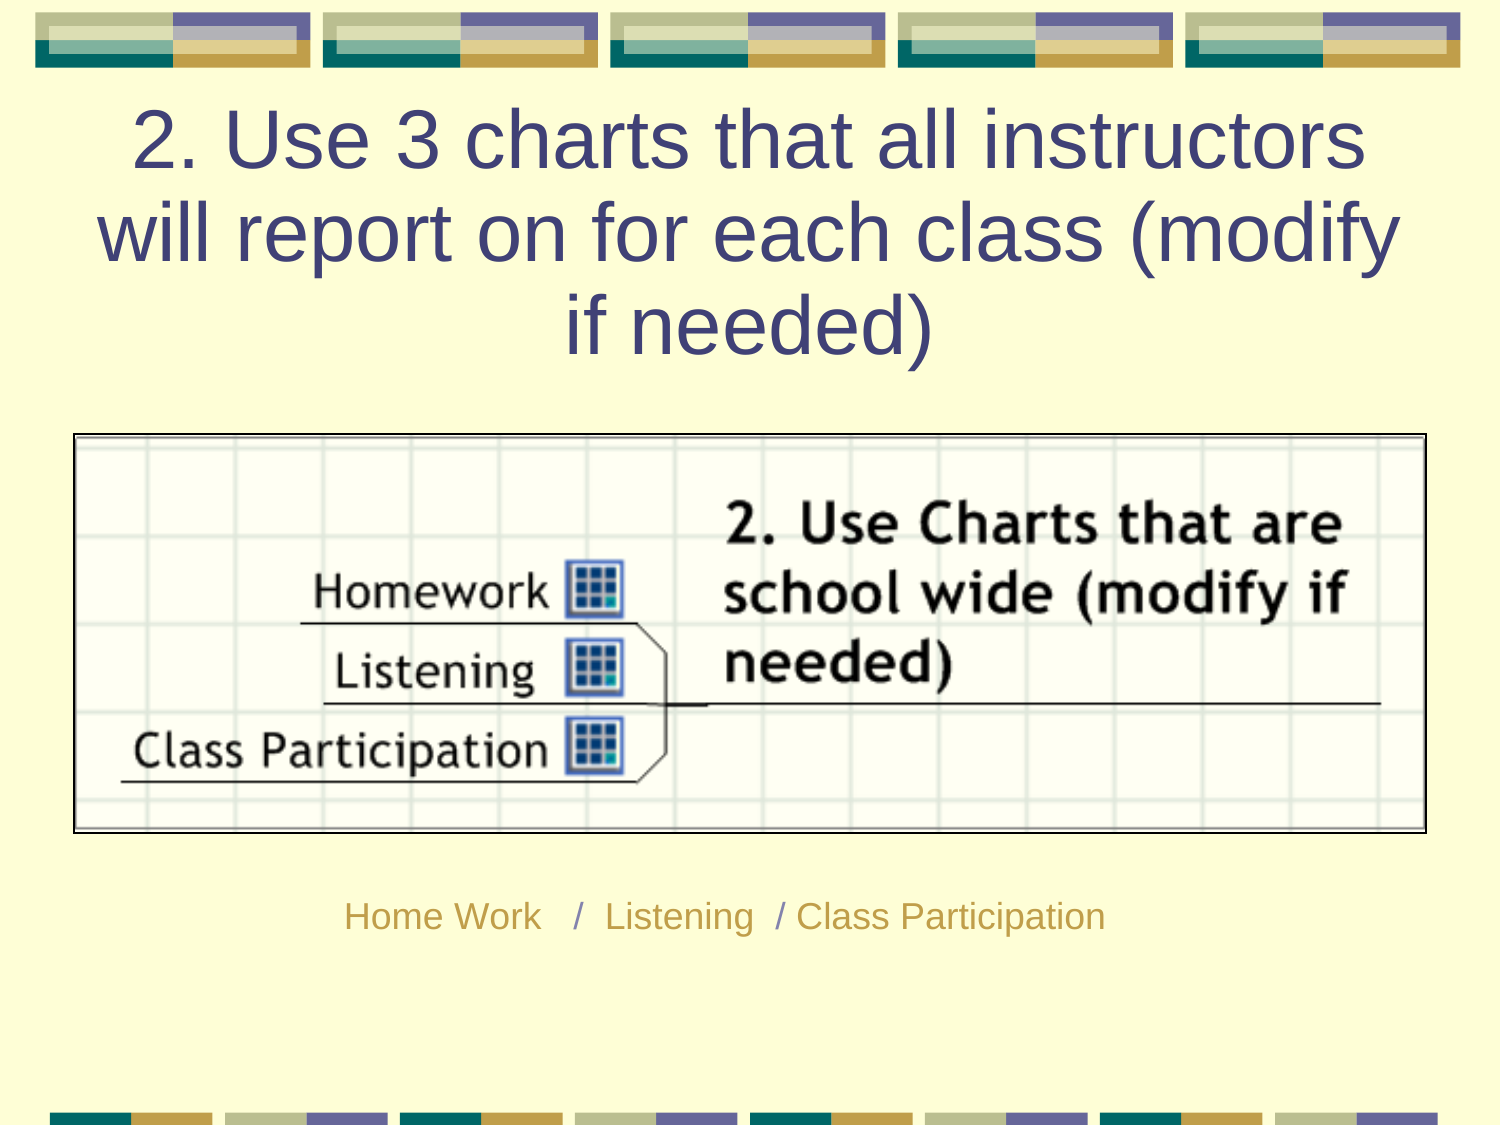

# 2. Use 3 charts that all instructors will report on for each class (modify if needed)
Home Work / Listening / Class Participation